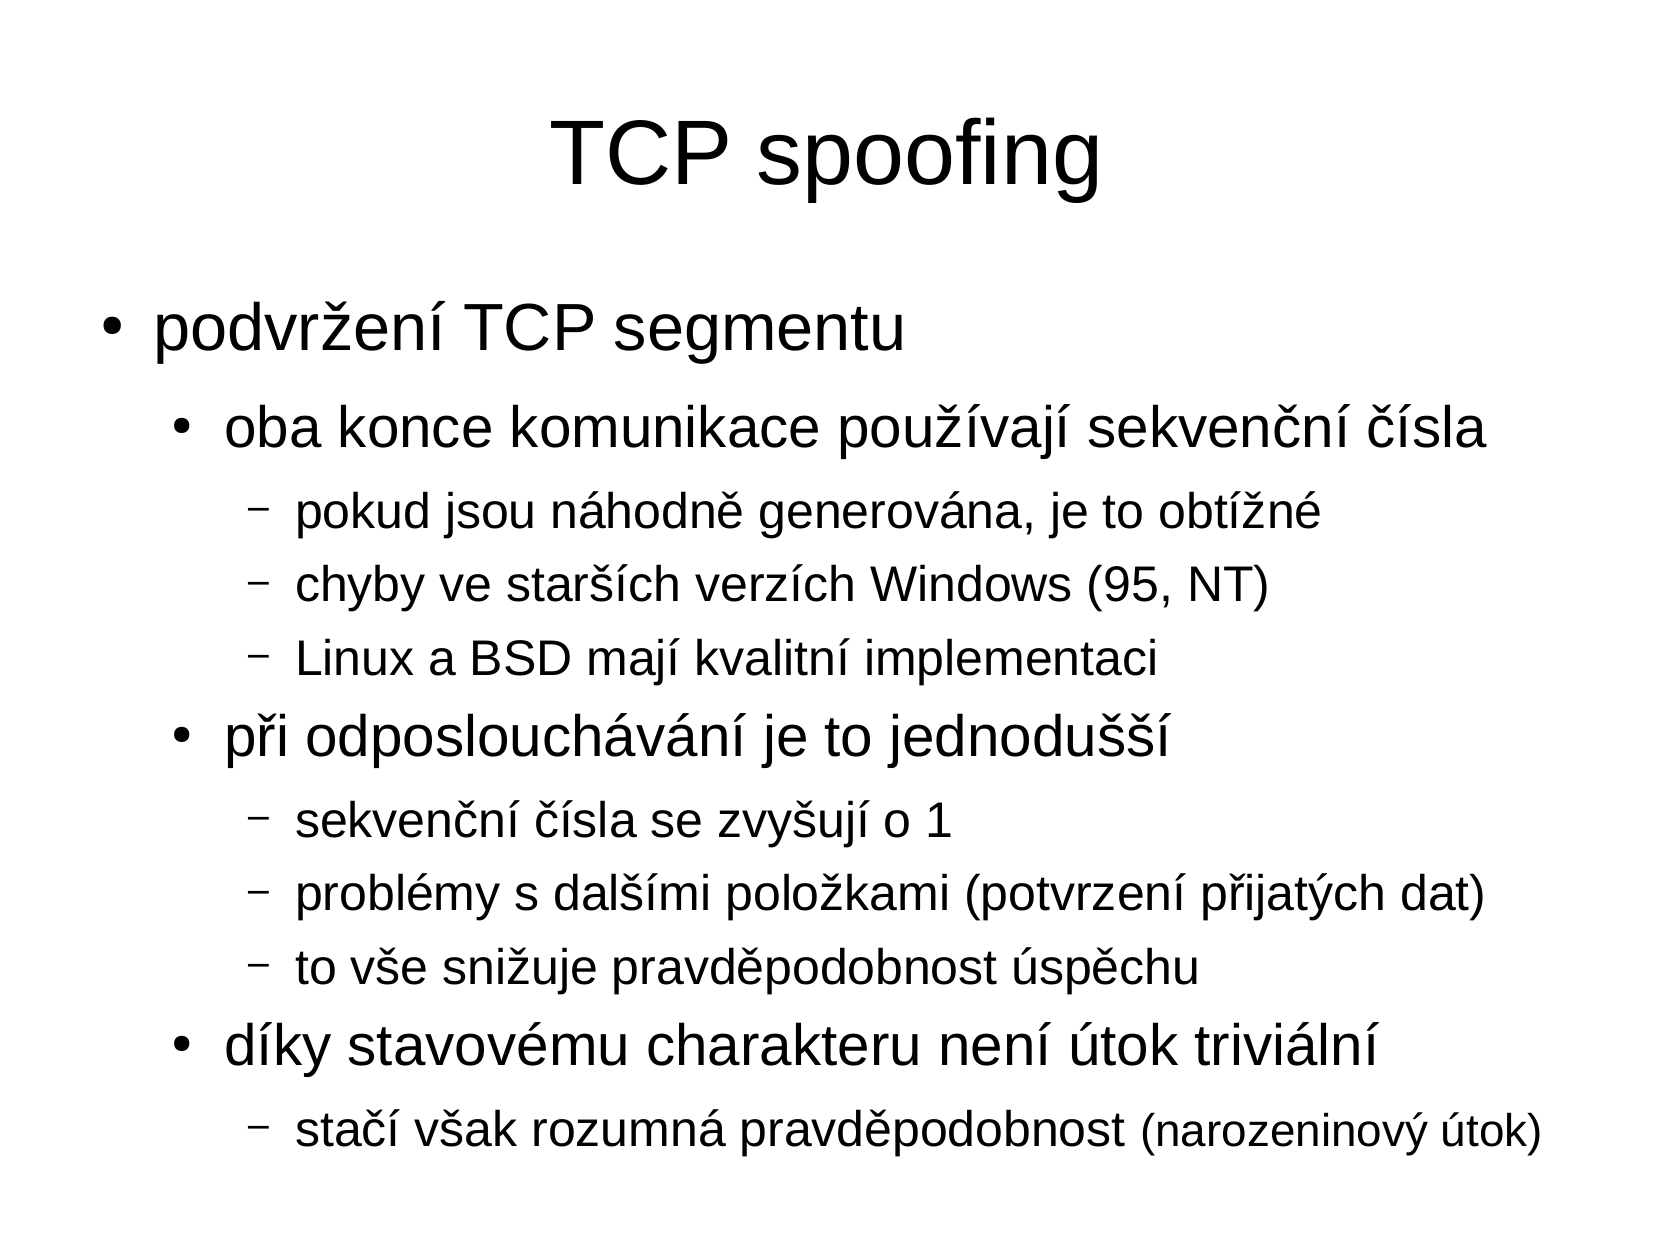

# TCP spoofing
podvržení TCP segmentu
oba konce komunikace používají sekvenční čísla
pokud jsou náhodně generována, je to obtížné
chyby ve starších verzích Windows (95, NT)
Linux a BSD mají kvalitní implementaci
při odposlouchávání je to jednodušší
sekvenční čísla se zvyšují o 1
problémy s dalšími položkami (potvrzení přijatých dat)
to vše snižuje pravděpodobnost úspěchu
díky stavovému charakteru není útok triviální
stačí však rozumná pravděpodobnost (narozeninový útok)